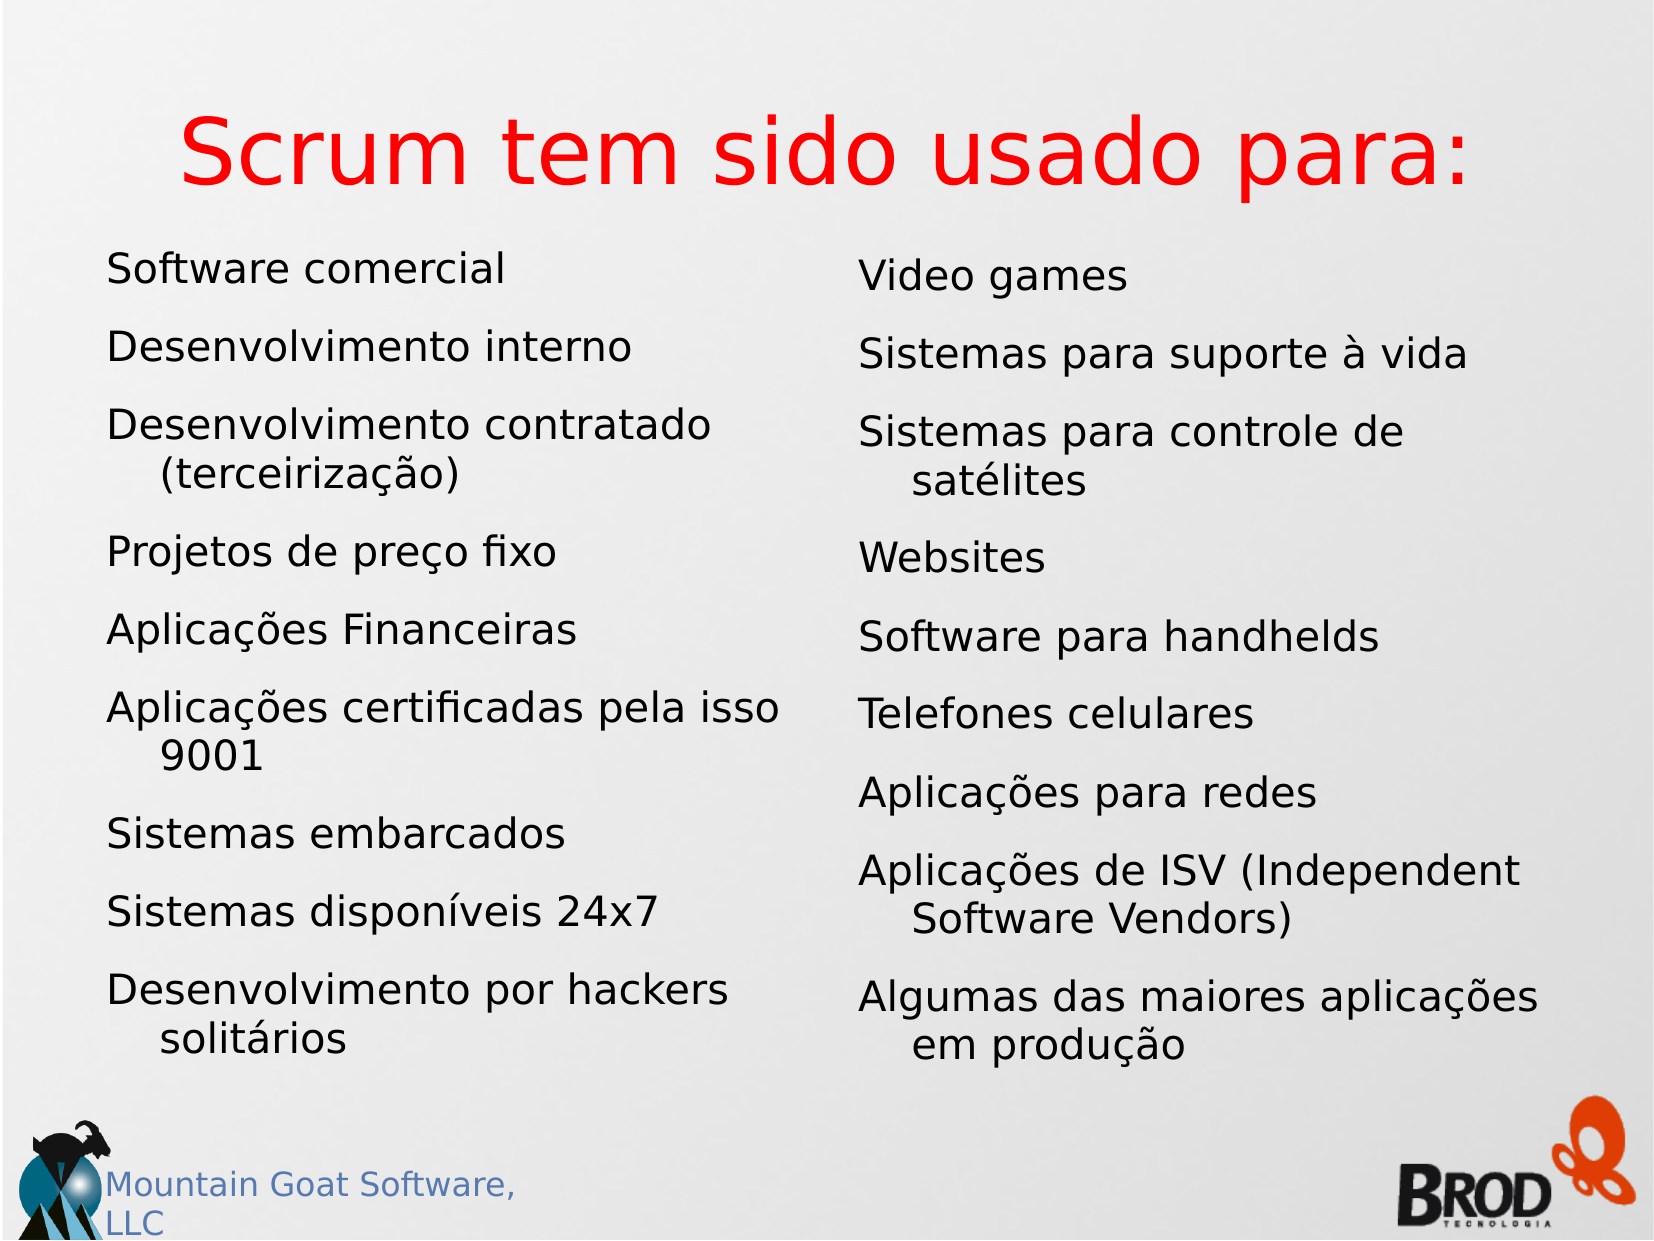

# Scrum tem sido usado para:
Software comercial
Desenvolvimento interno
Desenvolvimento contratado (terceirização)
Projetos de preço fixo
Aplicações Financeiras
Aplicações certificadas pela isso 9001
Sistemas embarcados
Sistemas disponíveis 24x7
Desenvolvimento por hackers solitários
Video games
Sistemas para suporte à vida
Sistemas para controle de satélites
Websites
Software para handhelds
Telefones celulares
Aplicações para redes
Aplicações de ISV (Independent Software Vendors)
Algumas das maiores aplicações em produção